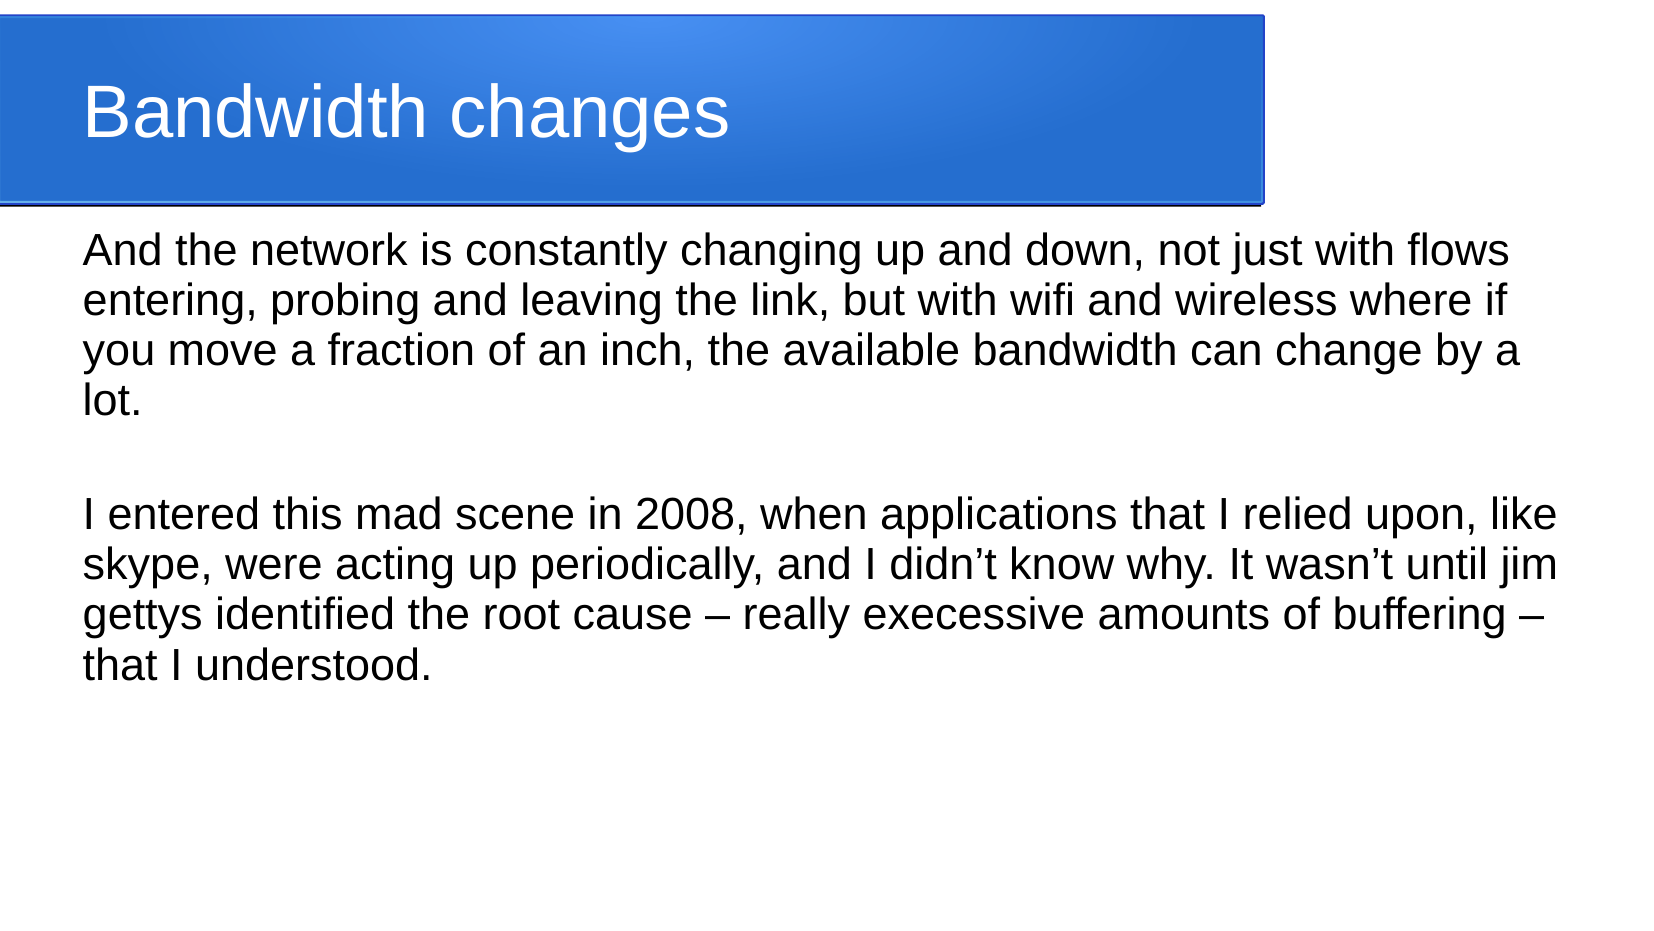

# Bandwidth changes
And the network is constantly changing up and down, not just with flows entering, probing and leaving the link, but with wifi and wireless where if you move a fraction of an inch, the available bandwidth can change by a lot.
I entered this mad scene in 2008, when applications that I relied upon, like skype, were acting up periodically, and I didn’t know why. It wasn’t until jim gettys identified the root cause – really execessive amounts of buffering – that I understood.